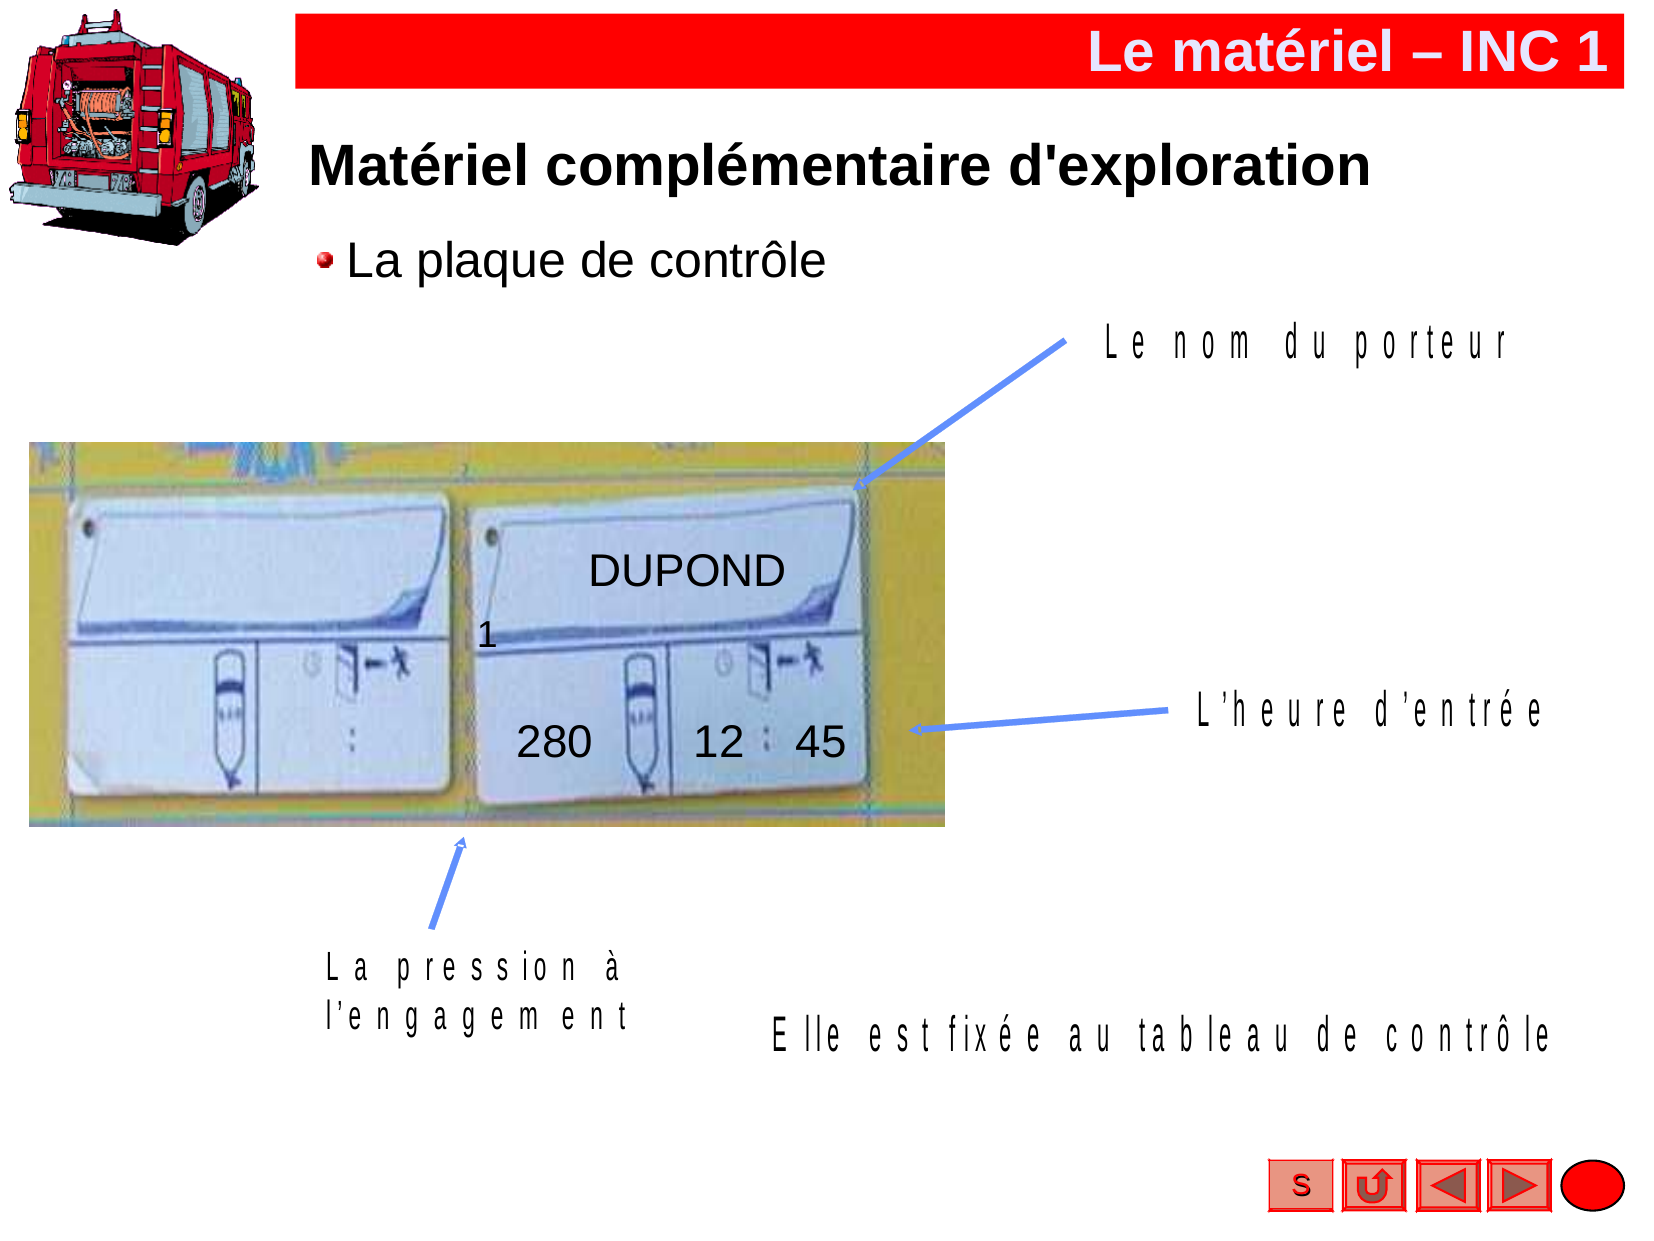

Le matériel – INC 1
			Matériel complémentaire d'exploration
 La plaque de contrôle
1
DUPOND
280
12 45